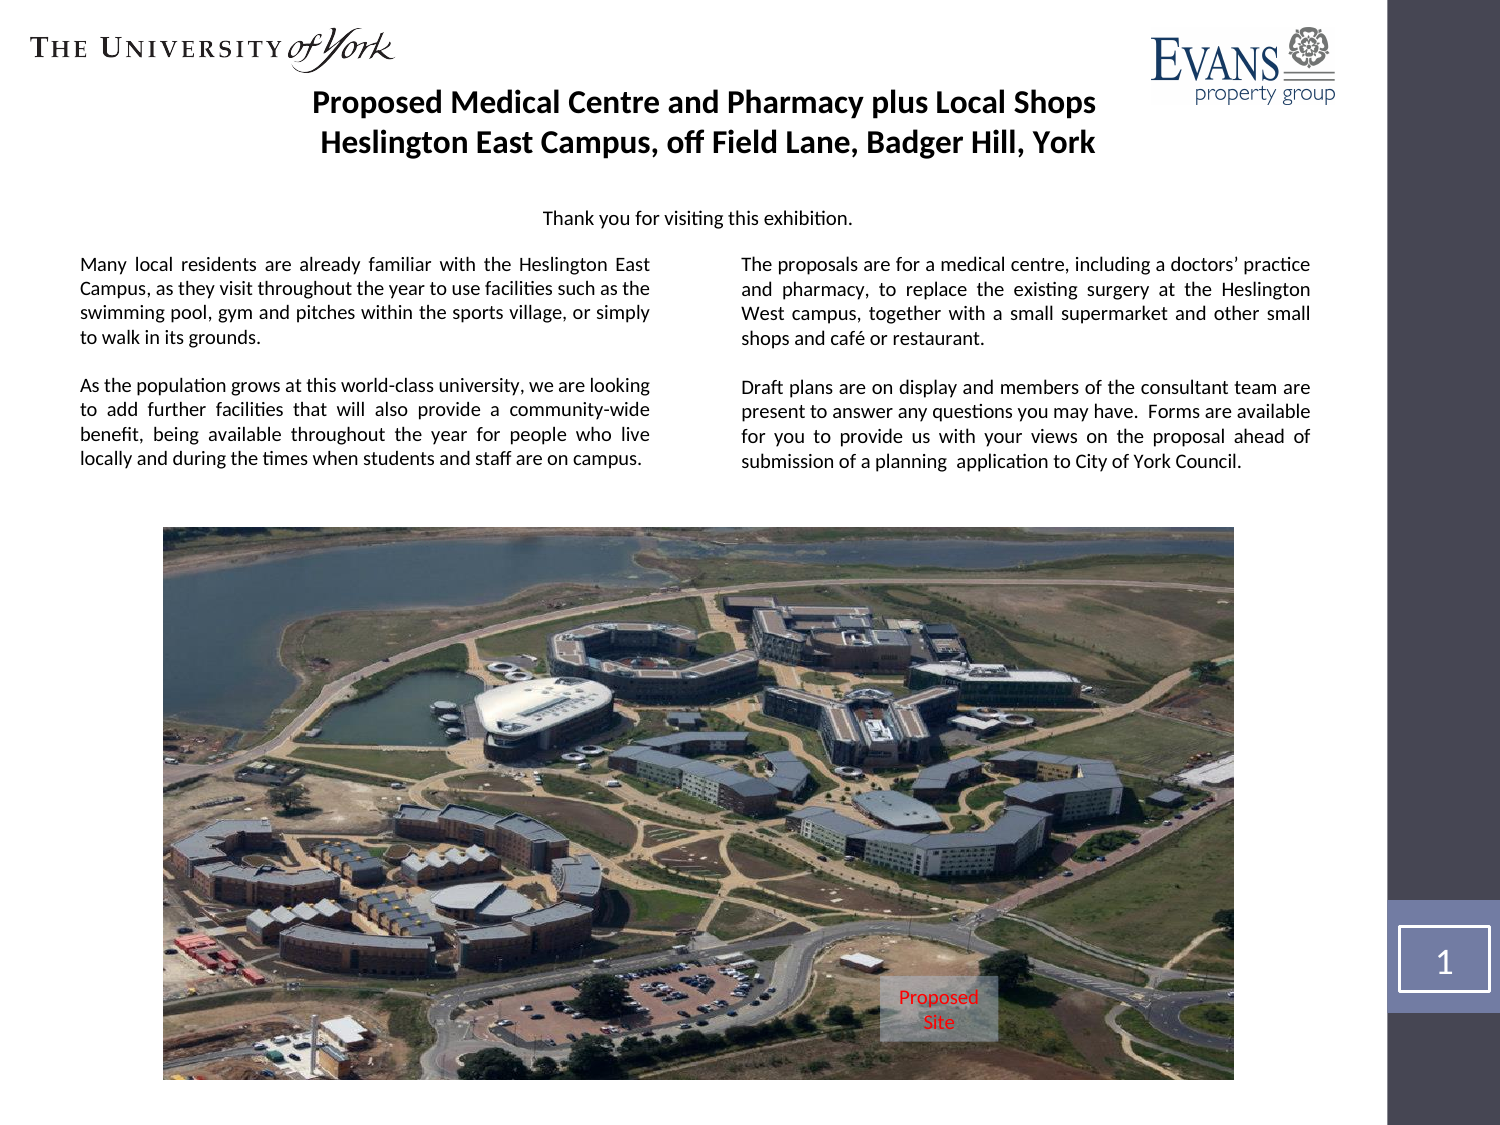

Proposed Medical Centre and Pharmacy plus Local Shops
Heslington East Campus, off Field Lane, Badger Hill, York
Thank you for visiting this exhibition.
# Many local residents are already familiar with the Heslington East Campus, as they visit throughout the year to use facilities such as the swimming pool, gym and pitches within the sports village, or simply to walk in its grounds.
As the population grows at this world-class university, we are looking to add further facilities that will also provide a community-wide benefit, being available throughout the year for people who live locally and during the times when students and staff are on campus.
The proposals are for a medical centre, including a doctors’ practice and pharmacy, to replace the existing surgery at the Heslington West campus, together with a small supermarket and other small shops and café or restaurant.
Draft plans are on display and members of the consultant team are present to answer any questions you may have. Forms are available for you to provide us with your views on the proposal ahead of submission of a planning application to City of York Council.
1
Proposed Site